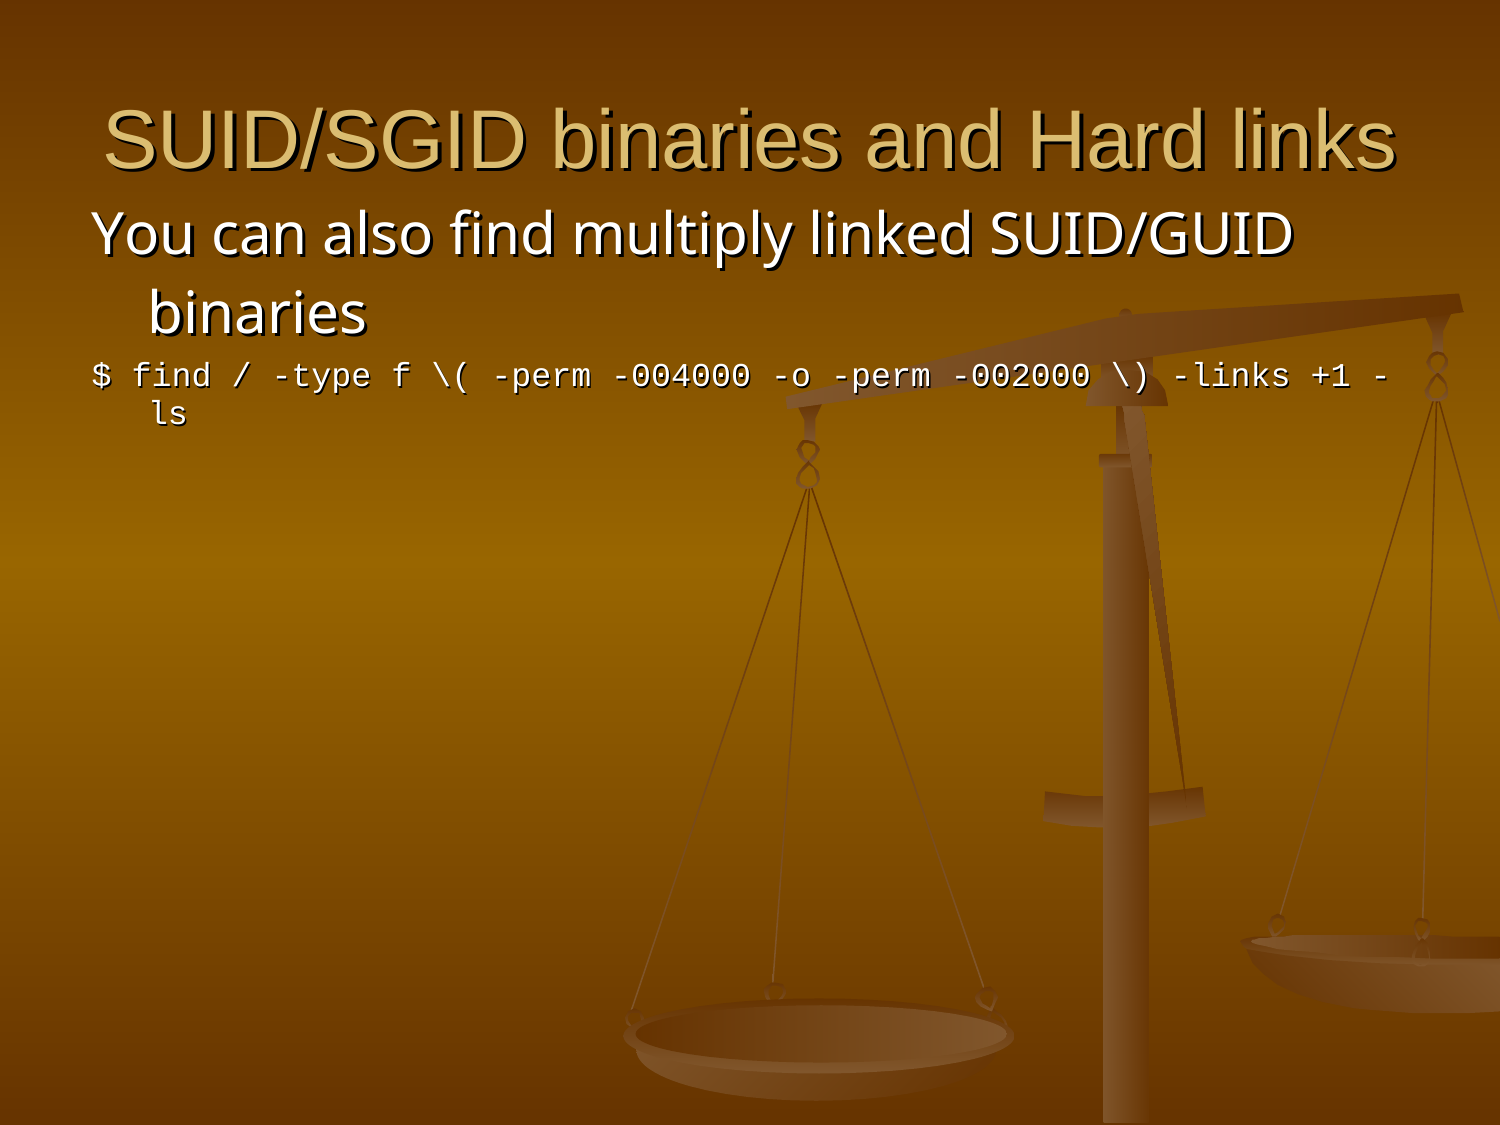

# SUID/SGID binaries and Hard links
You can also find multiply linked SUID/GUID binaries
$ find / -type f \( -perm -004000 -o -perm -002000 \) -links +1 -ls